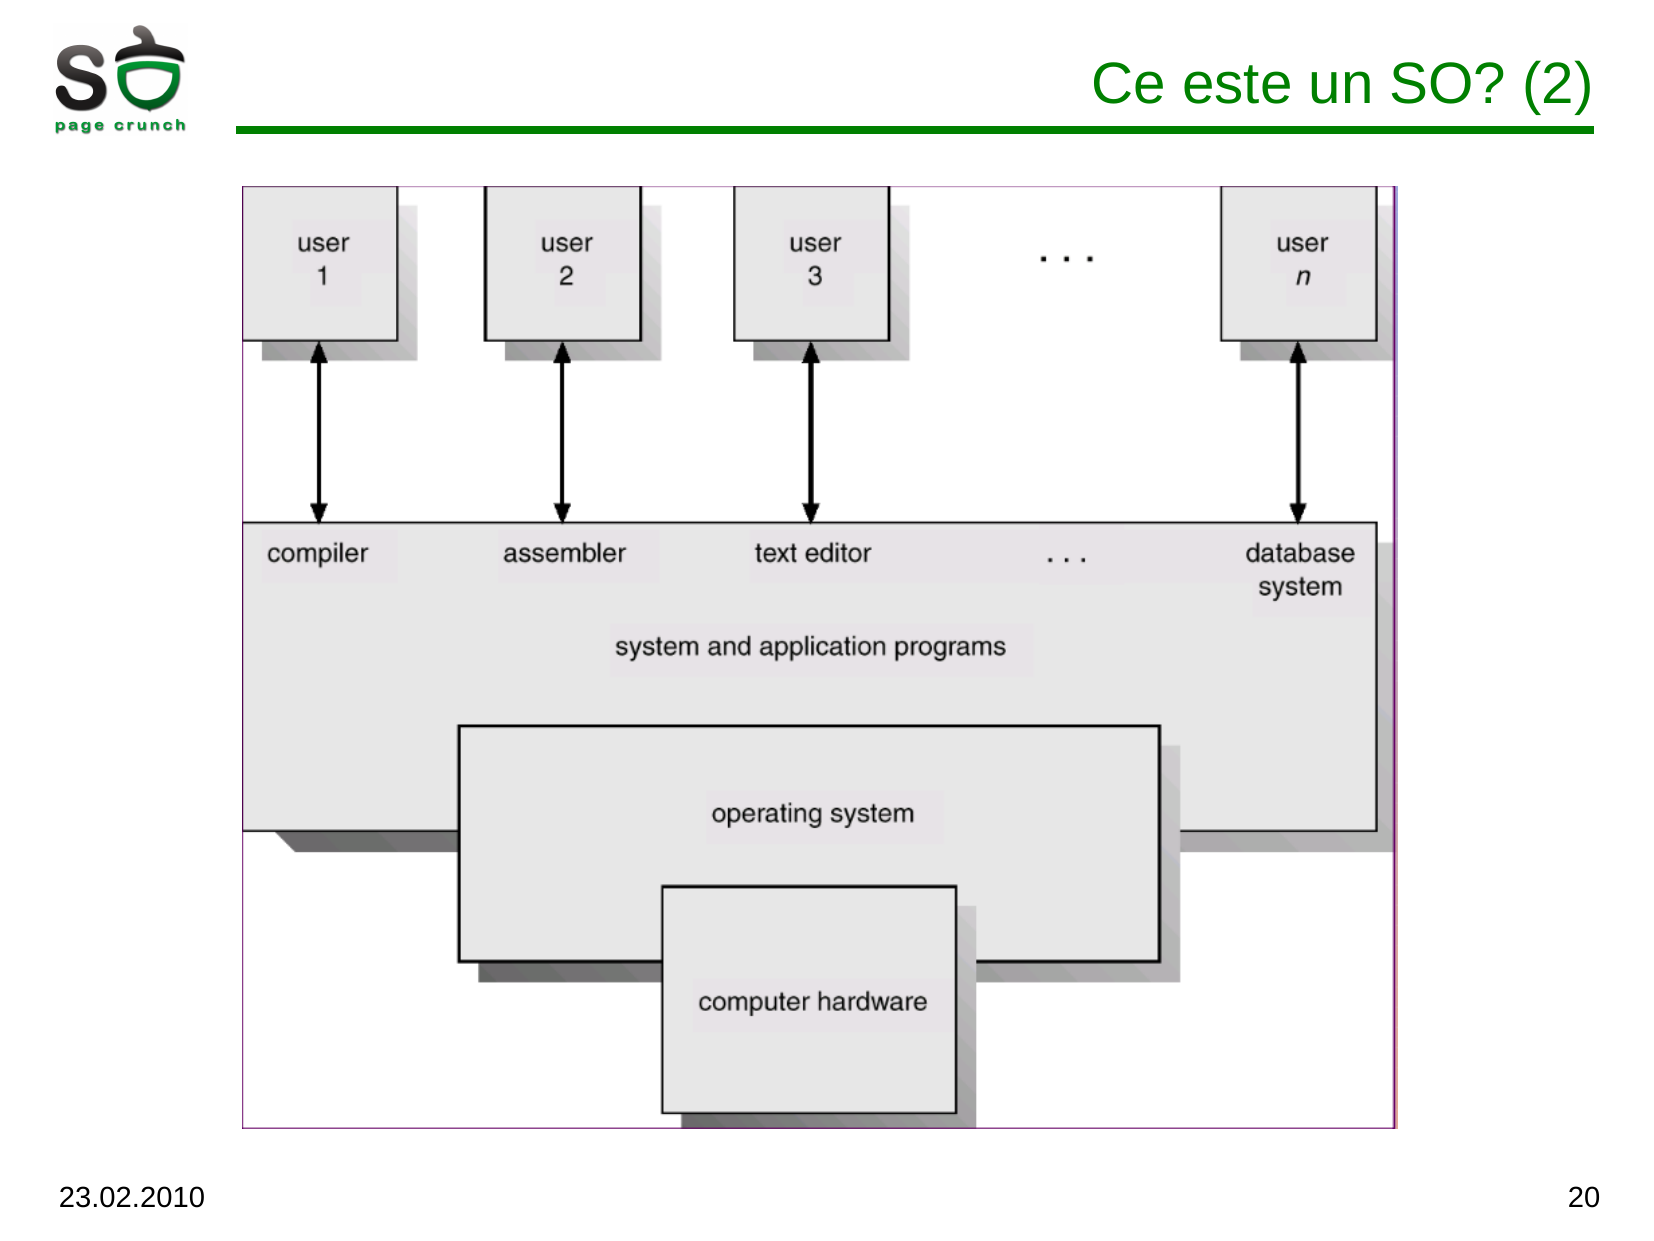

# Ce este un SO? (2)
23.02.2010
20